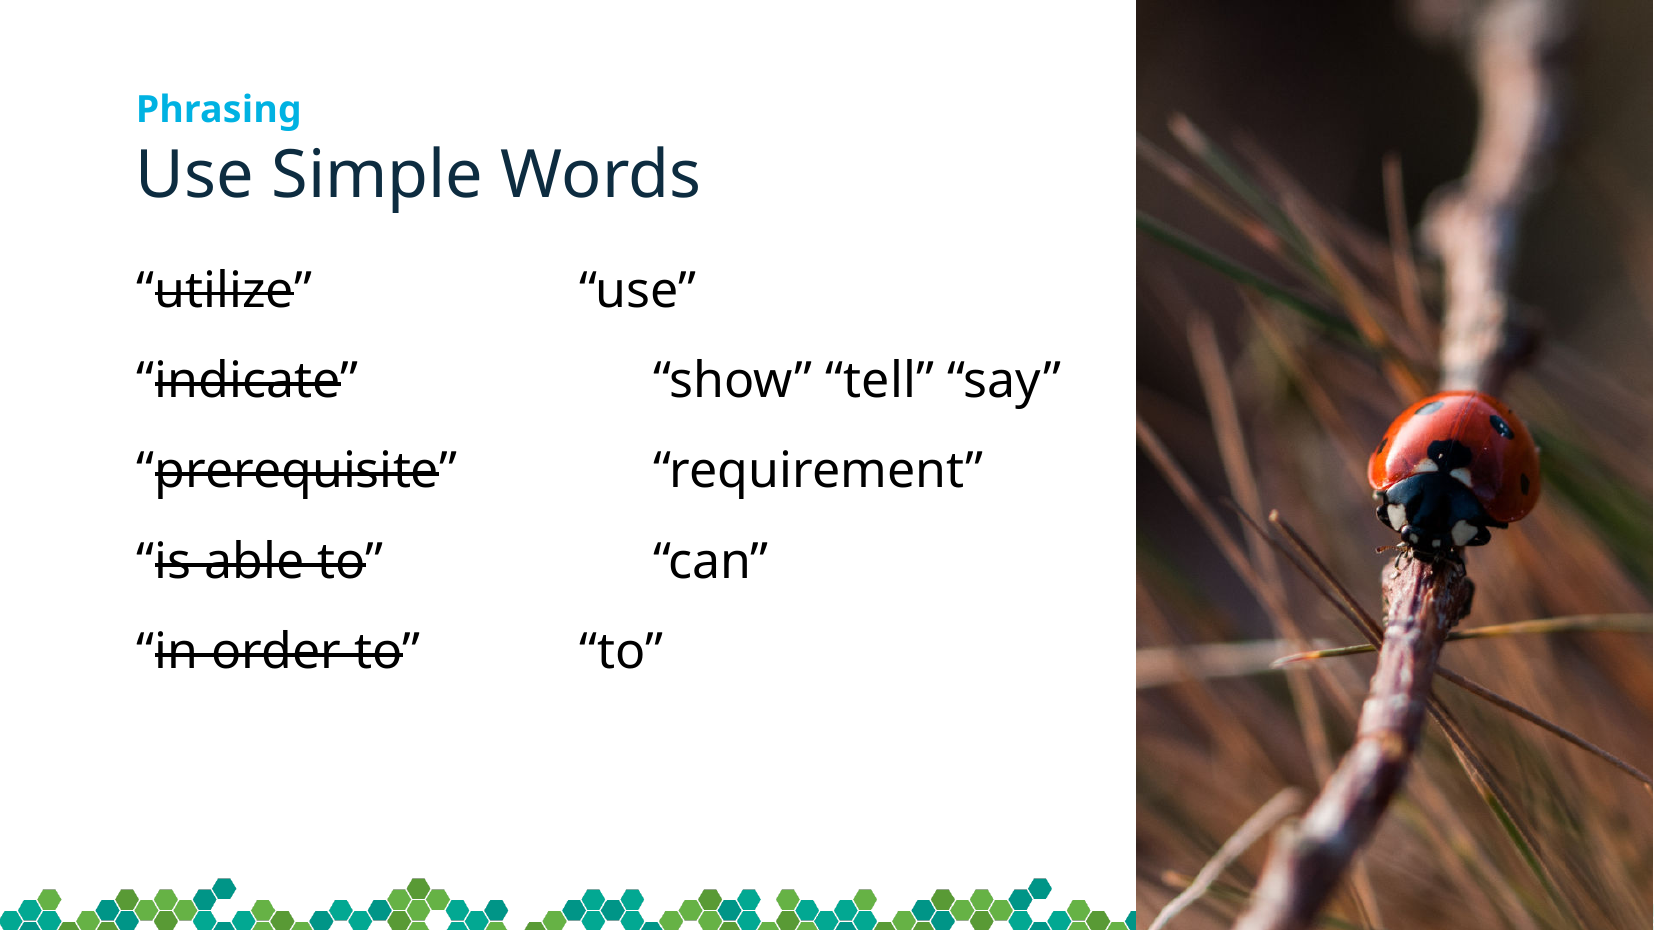

# Phrasing Use Simple Words
“utilize”				“use”
“indicate”				“show” “tell” “say”
“prerequisite”			“requirement”
“is able to”				“can”
“in order to”			“to”